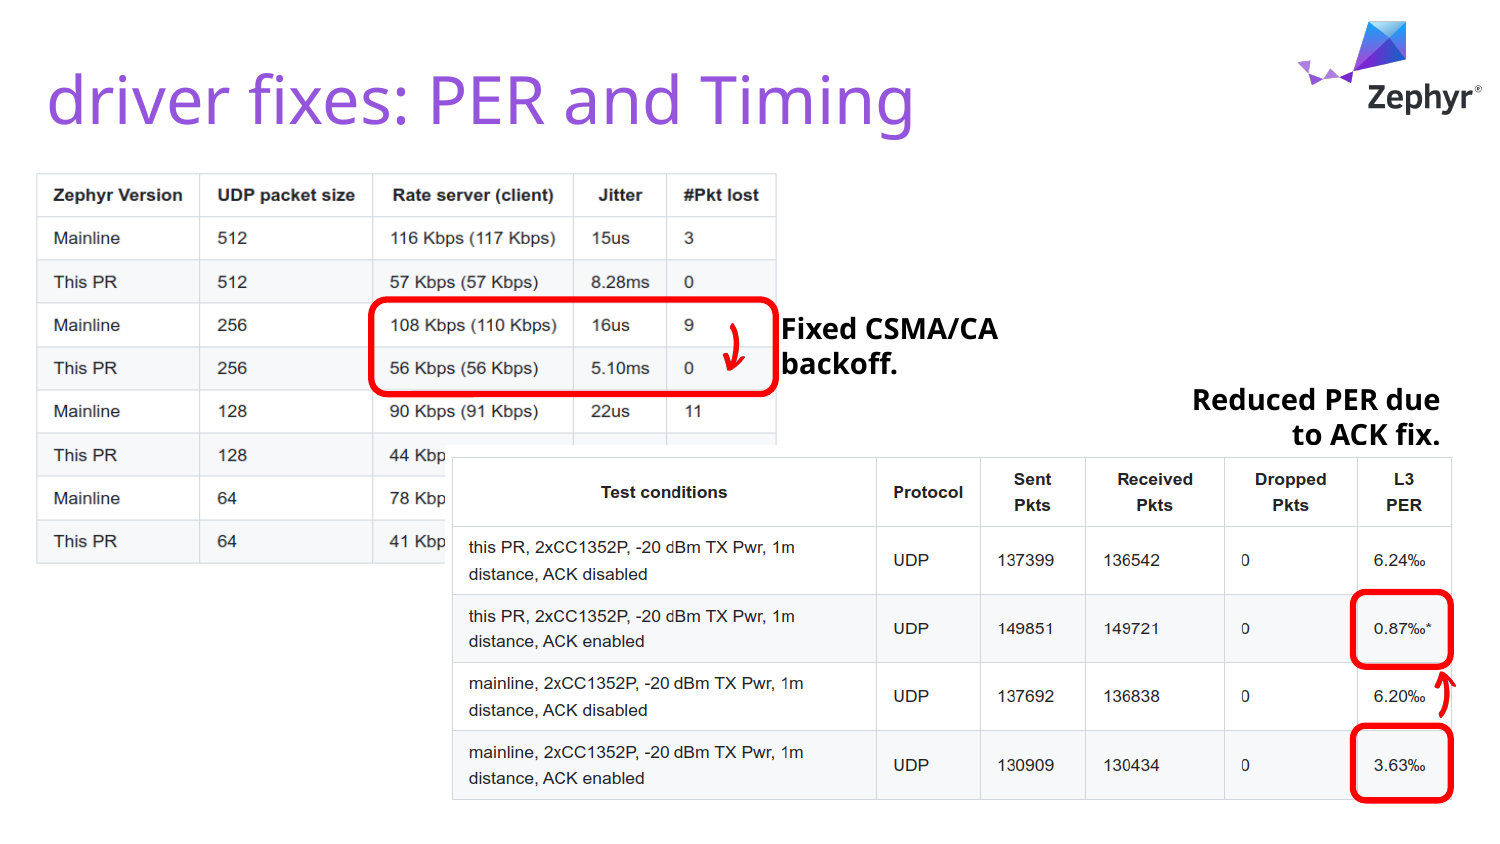

# driver fixes: PER and Timing
Fixed CSMA/CA backoff.
Reduced PER due to ACK fix.